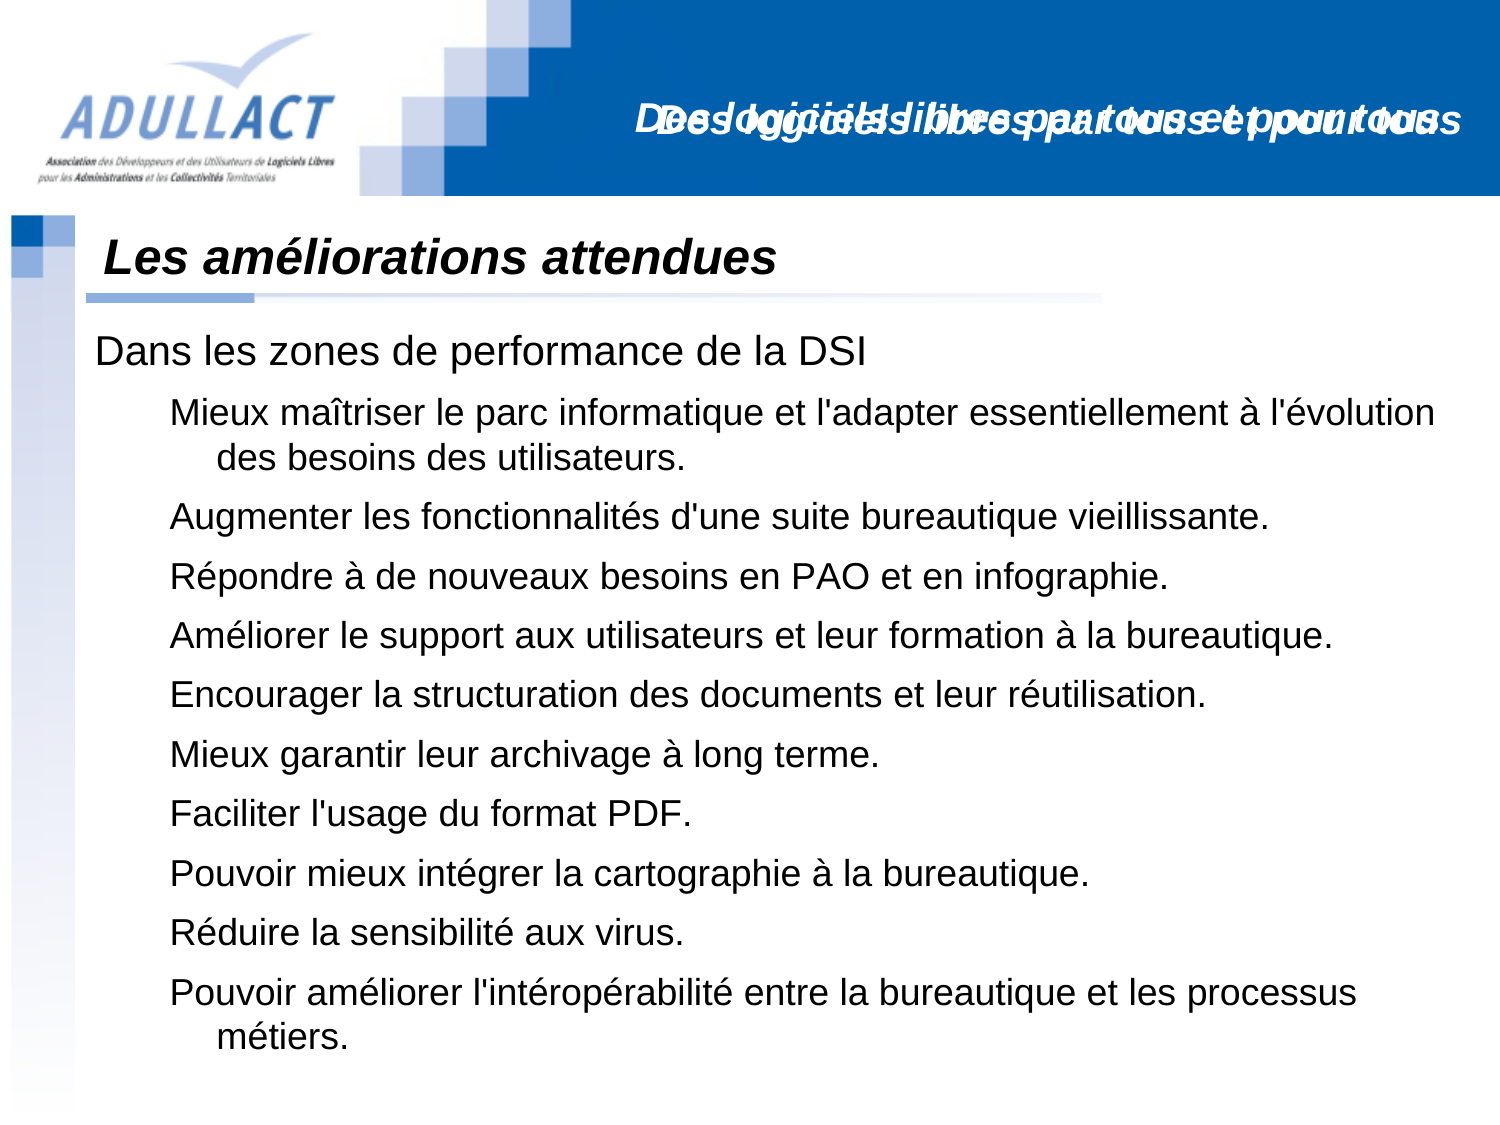

Des logiciels libres par tous et pour tous
Les améliorations attendues
# Dans les zones de performance de la DSI
Mieux maîtriser le parc informatique et l'adapter essentiellement à l'évolution des besoins des utilisateurs.
Augmenter les fonctionnalités d'une suite bureautique vieillissante.
Répondre à de nouveaux besoins en PAO et en infographie.
Améliorer le support aux utilisateurs et leur formation à la bureautique.
Encourager la structuration des documents et leur réutilisation.
Mieux garantir leur archivage à long terme.
Faciliter l'usage du format PDF.
Pouvoir mieux intégrer la cartographie à la bureautique.
Réduire la sensibilité aux virus.
Pouvoir améliorer l'intéropérabilité entre la bureautique et les processus métiers.